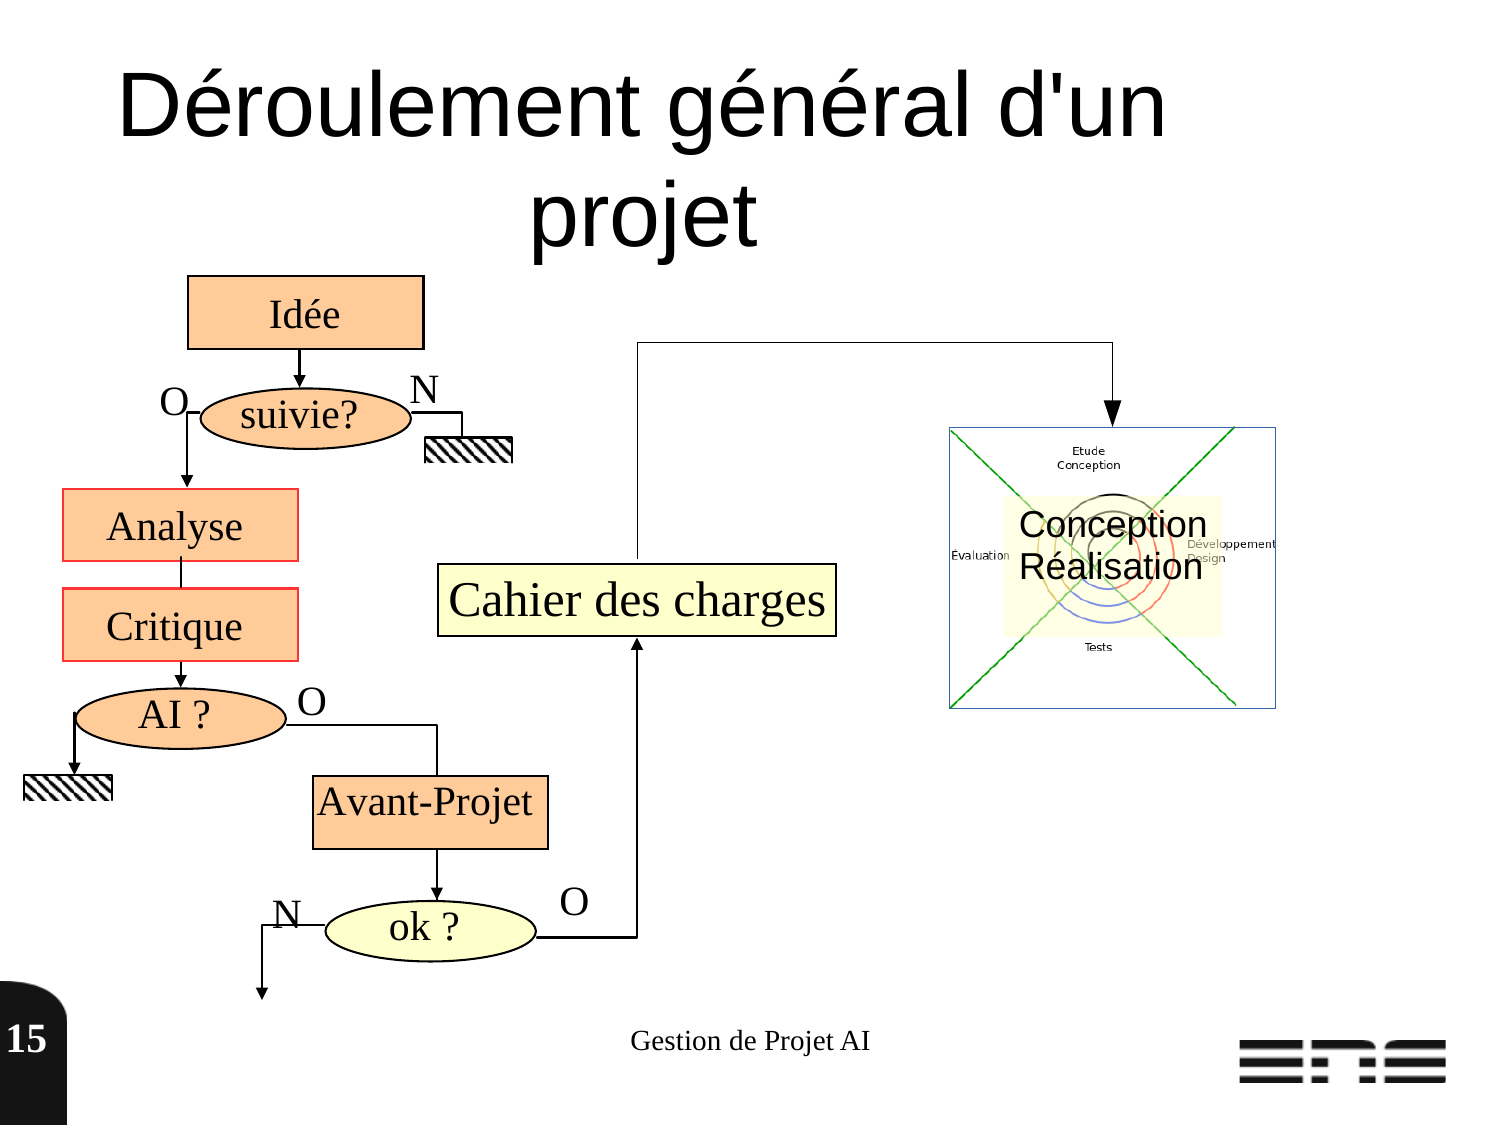

# Déroulement général d'un projet
Idée
N
O
suivie?
Analyse
Conception
Réalisation
Cahier des charges
Critique
O
AI ?
Avant-Projet
O
N
ok ?
15
Gestion de Projet AI